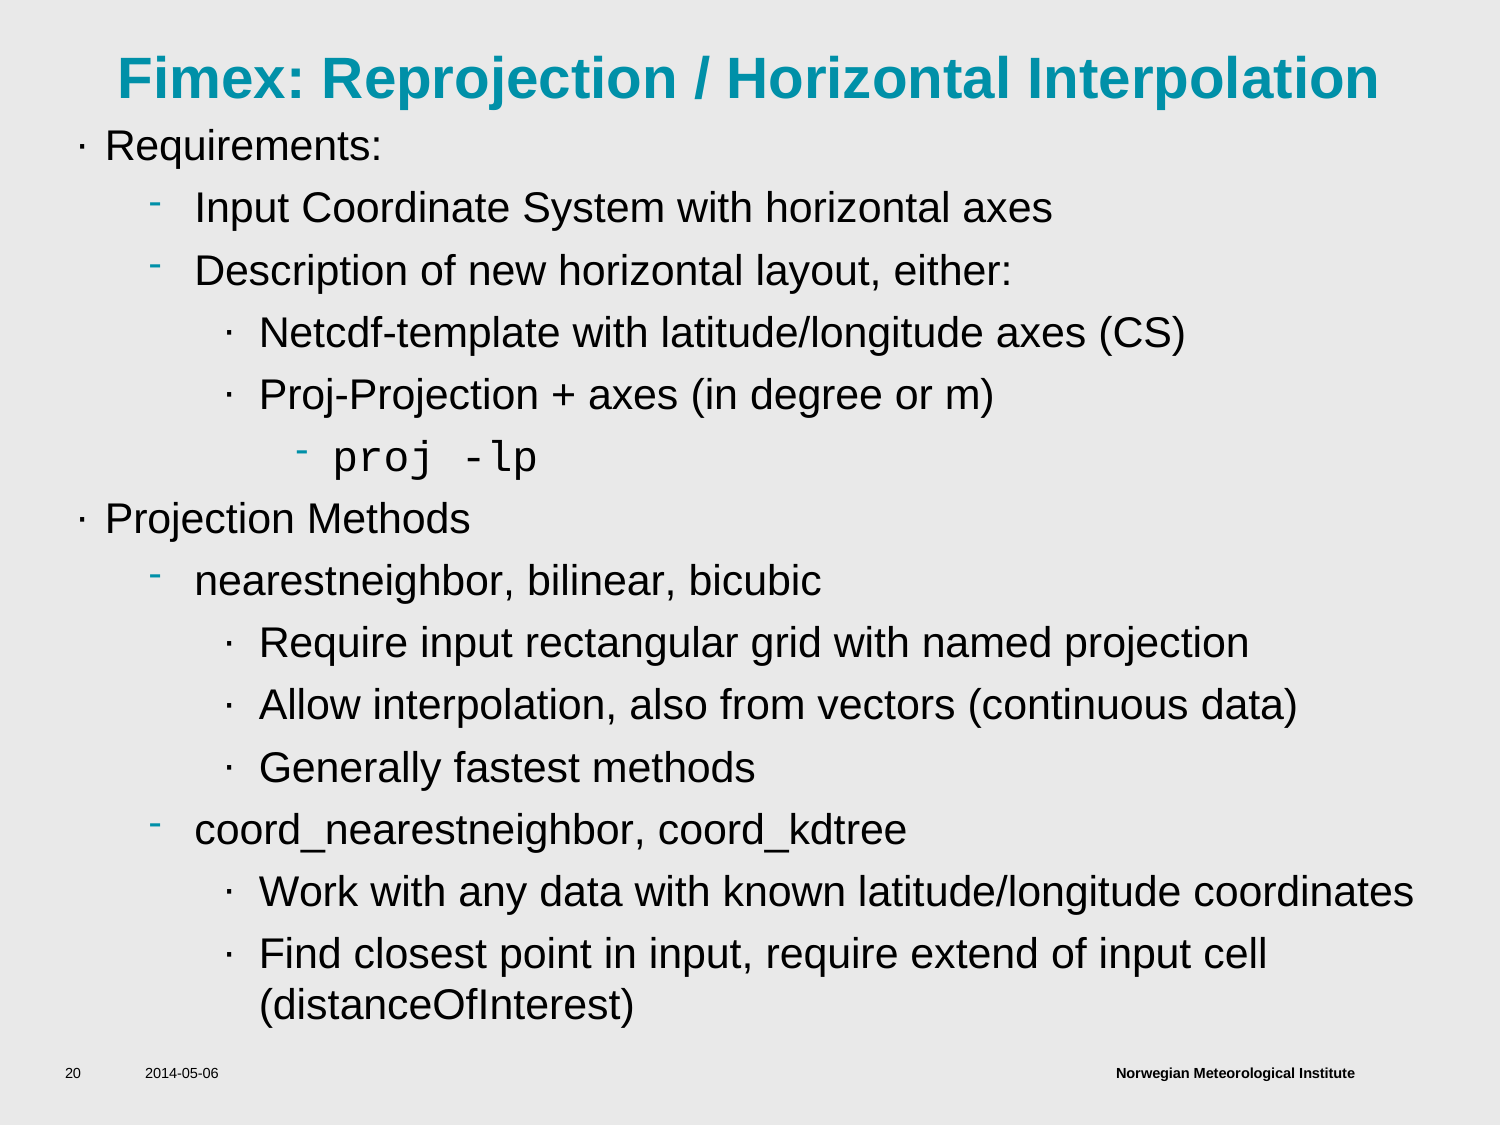

# Fimex: Reprojection / Horizontal Interpolation
Requirements:
Input Coordinate System with horizontal axes
Description of new horizontal layout, either:
Netcdf-template with latitude/longitude axes (CS)
Proj-Projection + axes (in degree or m)
proj -lp
Projection Methods
nearestneighbor, bilinear, bicubic
Require input rectangular grid with named projection
Allow interpolation, also from vectors (continuous data)
Generally fastest methods
coord_nearestneighbor, coord_kdtree
Work with any data with known latitude/longitude coordinates
Find closest point in input, require extend of input cell (distanceOfInterest)
2014-05-06